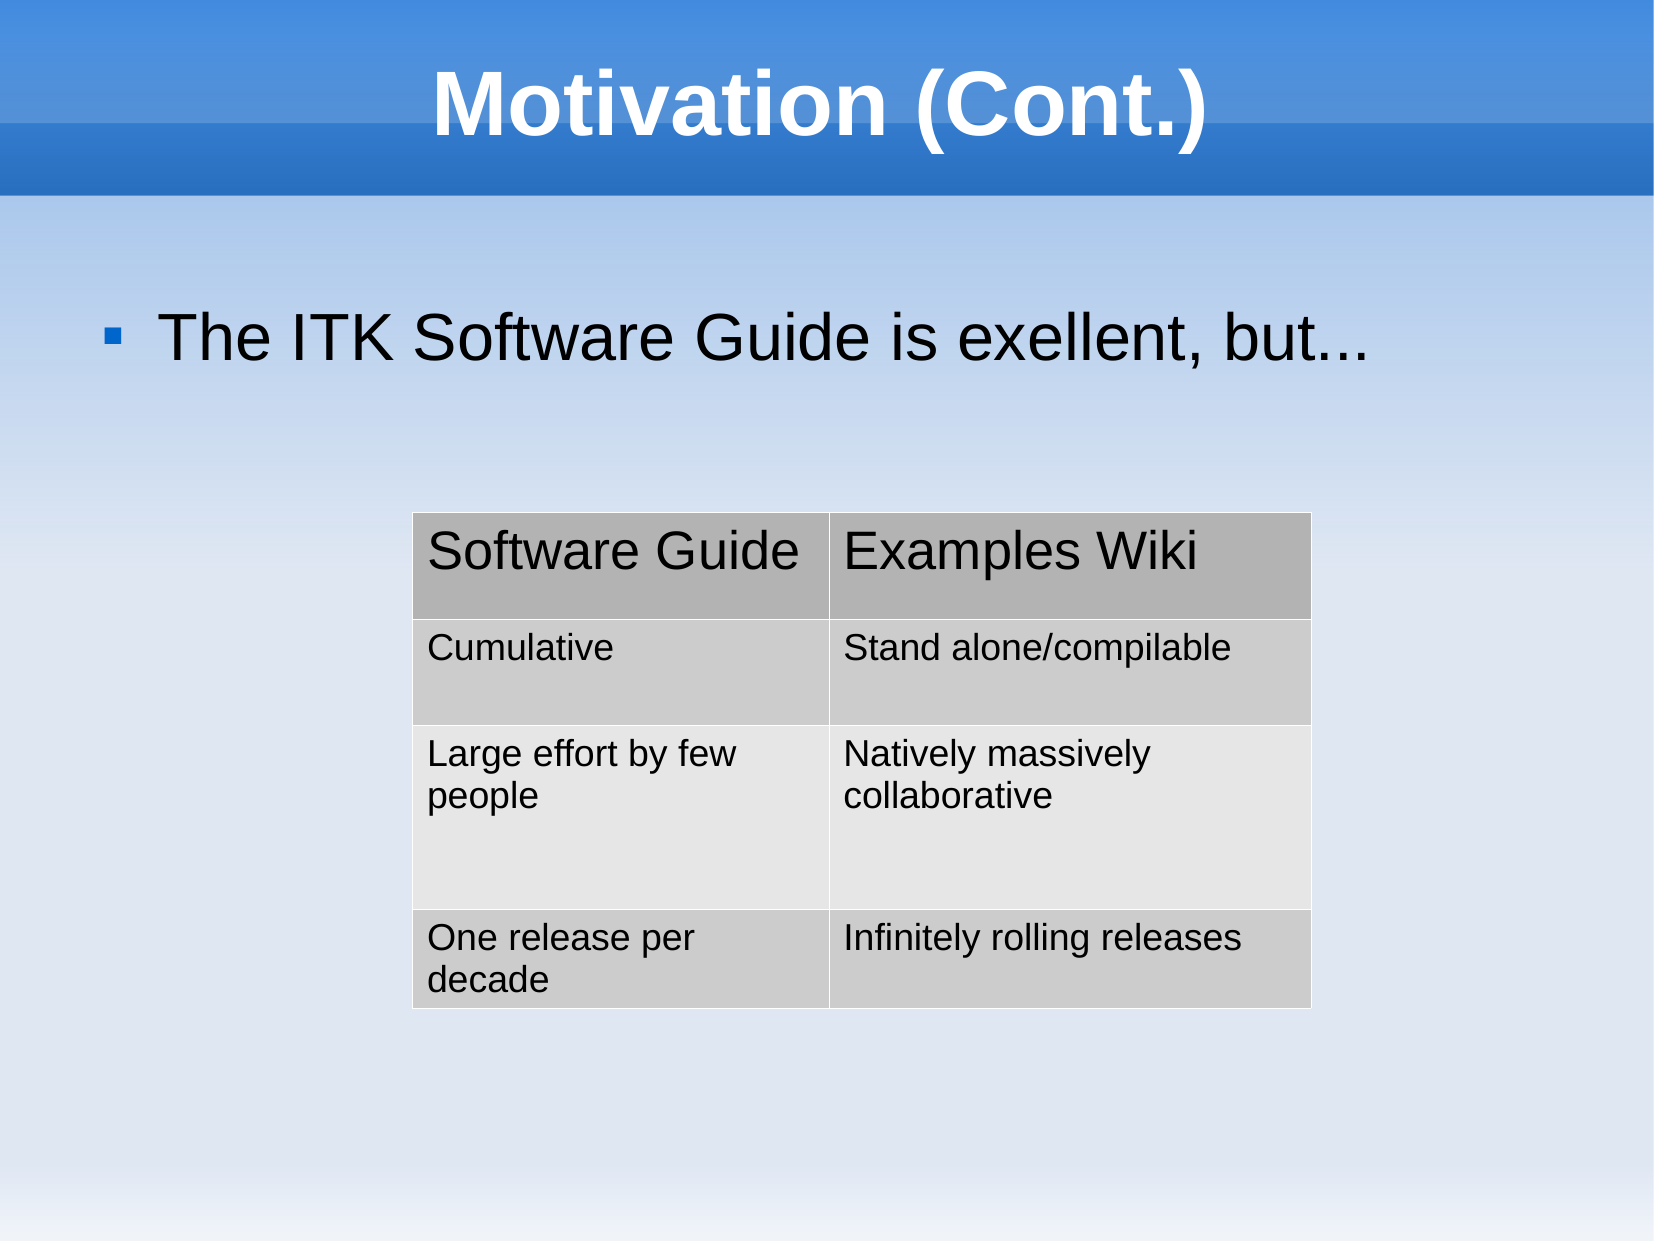

# Motivation (Cont.)
The ITK Software Guide is exellent, but...
| Software Guide | Examples Wiki |
| --- | --- |
| Cumulative | Stand alone/compilable |
| Large effort by few people | Natively massively collaborative |
| One release per decade | Infinitely rolling releases |